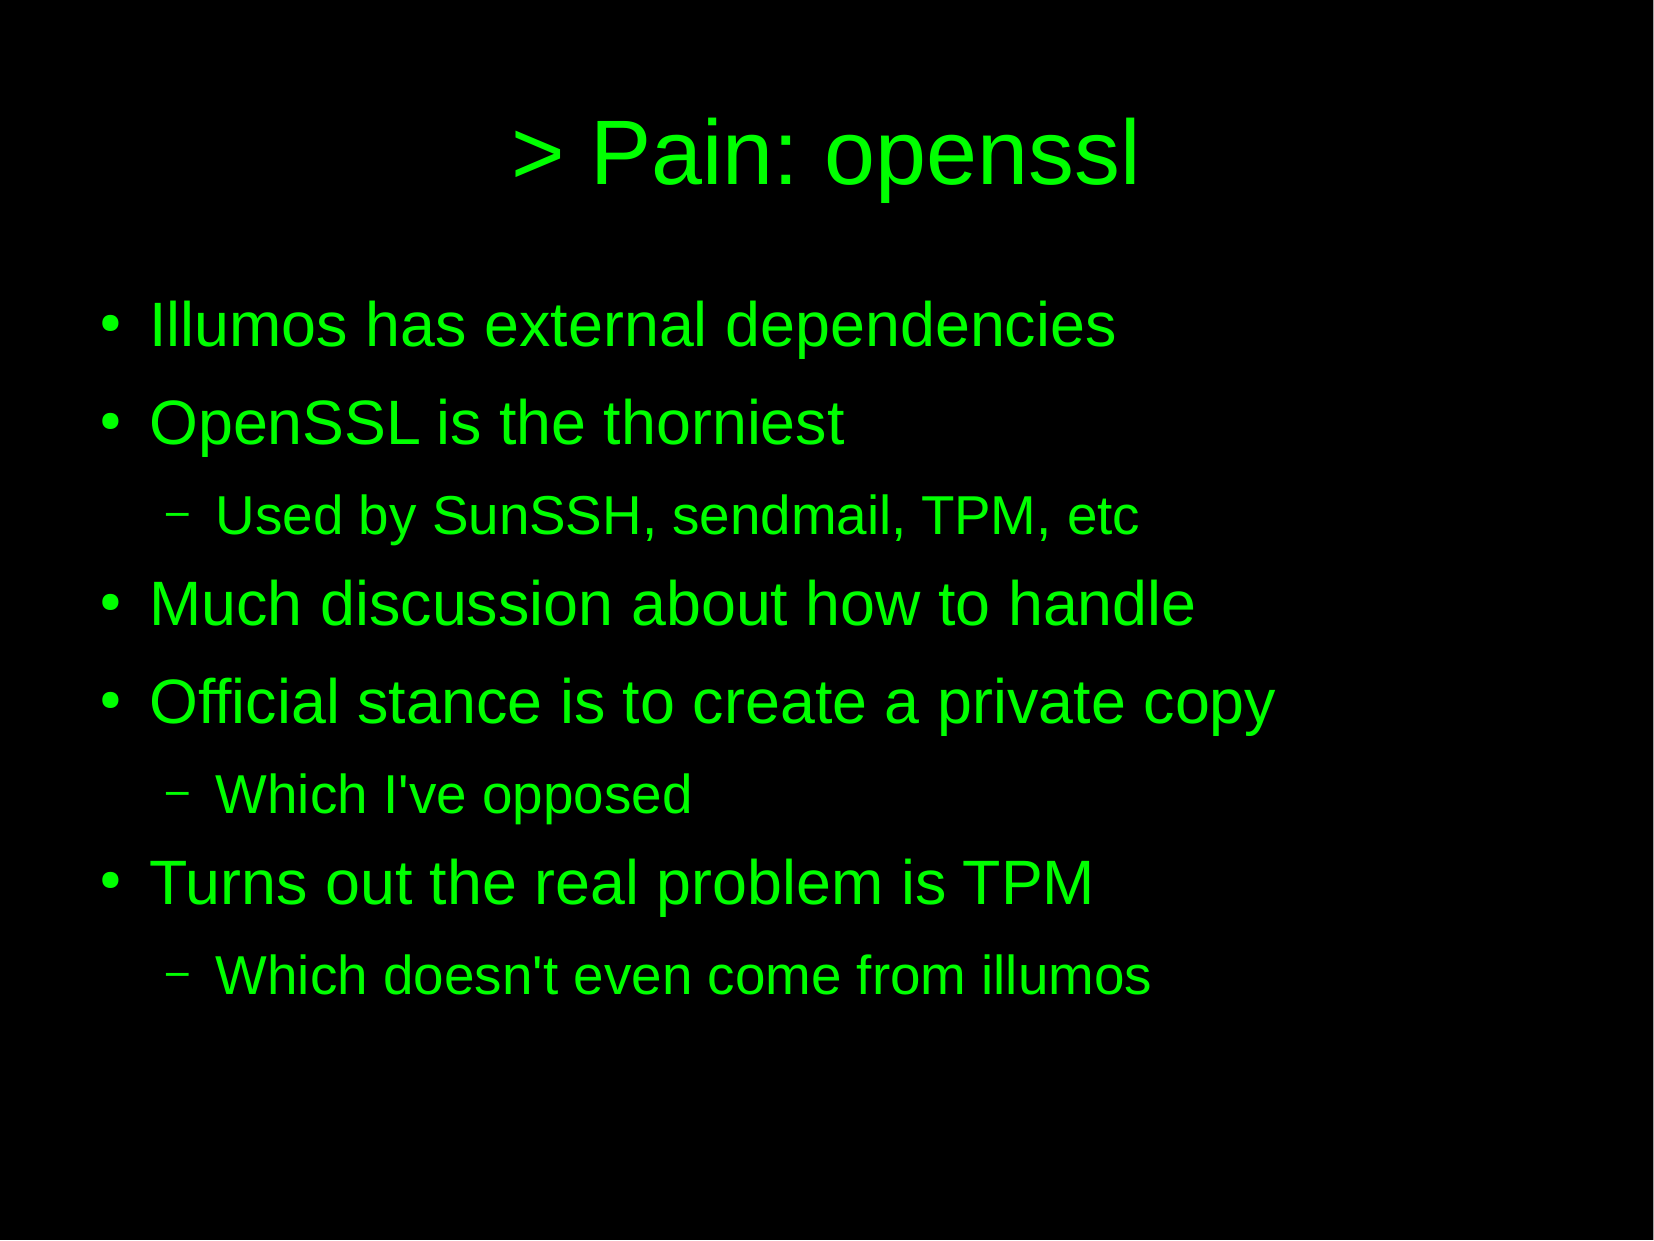

# > Pain: openssl
Illumos has external dependencies
OpenSSL is the thorniest
Used by SunSSH, sendmail, TPM, etc
Much discussion about how to handle
Official stance is to create a private copy
Which I've opposed
Turns out the real problem is TPM
Which doesn't even come from illumos